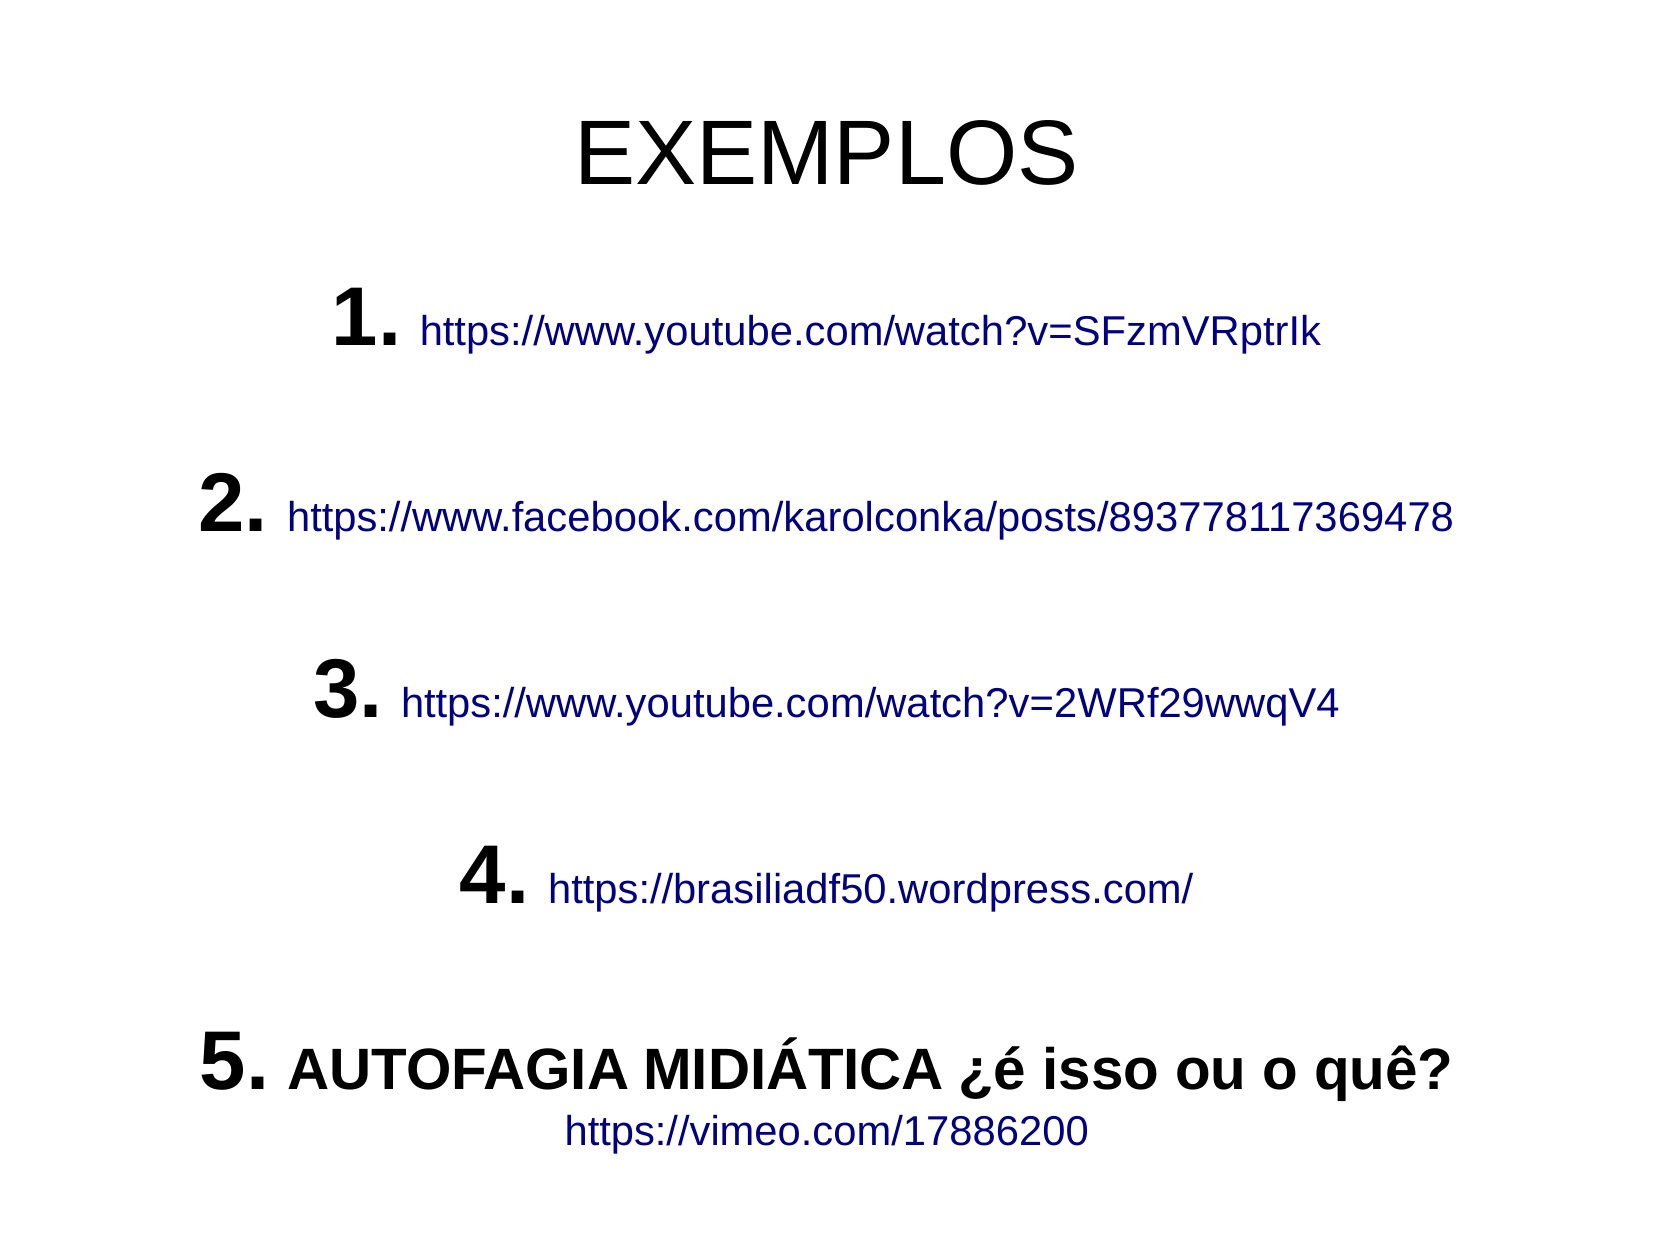

# EXEMPLOS
1. https://www.youtube.com/watch?v=SFzmVRptrIk
2. https://www.facebook.com/karolconka/posts/893778117369478
3. https://www.youtube.com/watch?v=2WRf29wwqV4
4. https://brasiliadf50.wordpress.com/
5. AUTOFAGIA MIDIÁTICA ¿é isso ou o quê?
https://vimeo.com/17886200